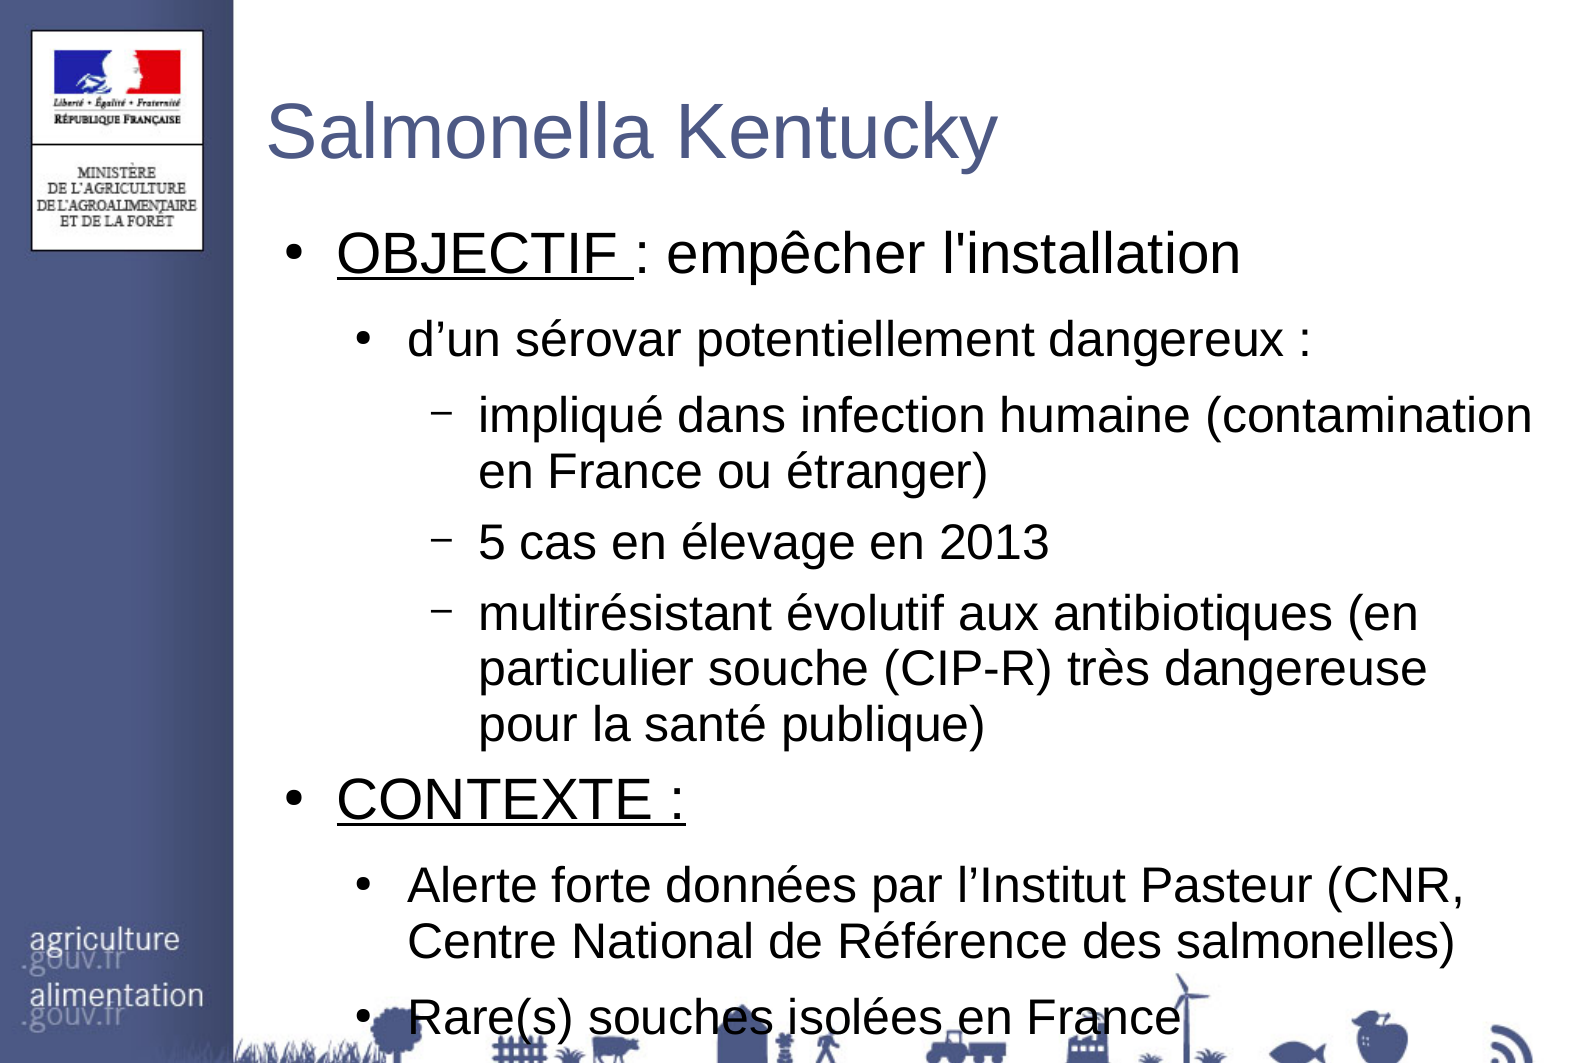

# Salmonella Kentucky
OBJECTIF : empêcher l'installation
d’un sérovar potentiellement dangereux :
impliqué dans infection humaine (contamination en France ou étranger)
5 cas en élevage en 2013
multirésistant évolutif aux antibiotiques (en particulier souche (CIP-R) très dangereuse pour la santé publique)
CONTEXTE :
Alerte forte données par l’Institut Pasteur (CNR, Centre National de Référence des salmonelles)
Rare(s) souches isolées en France